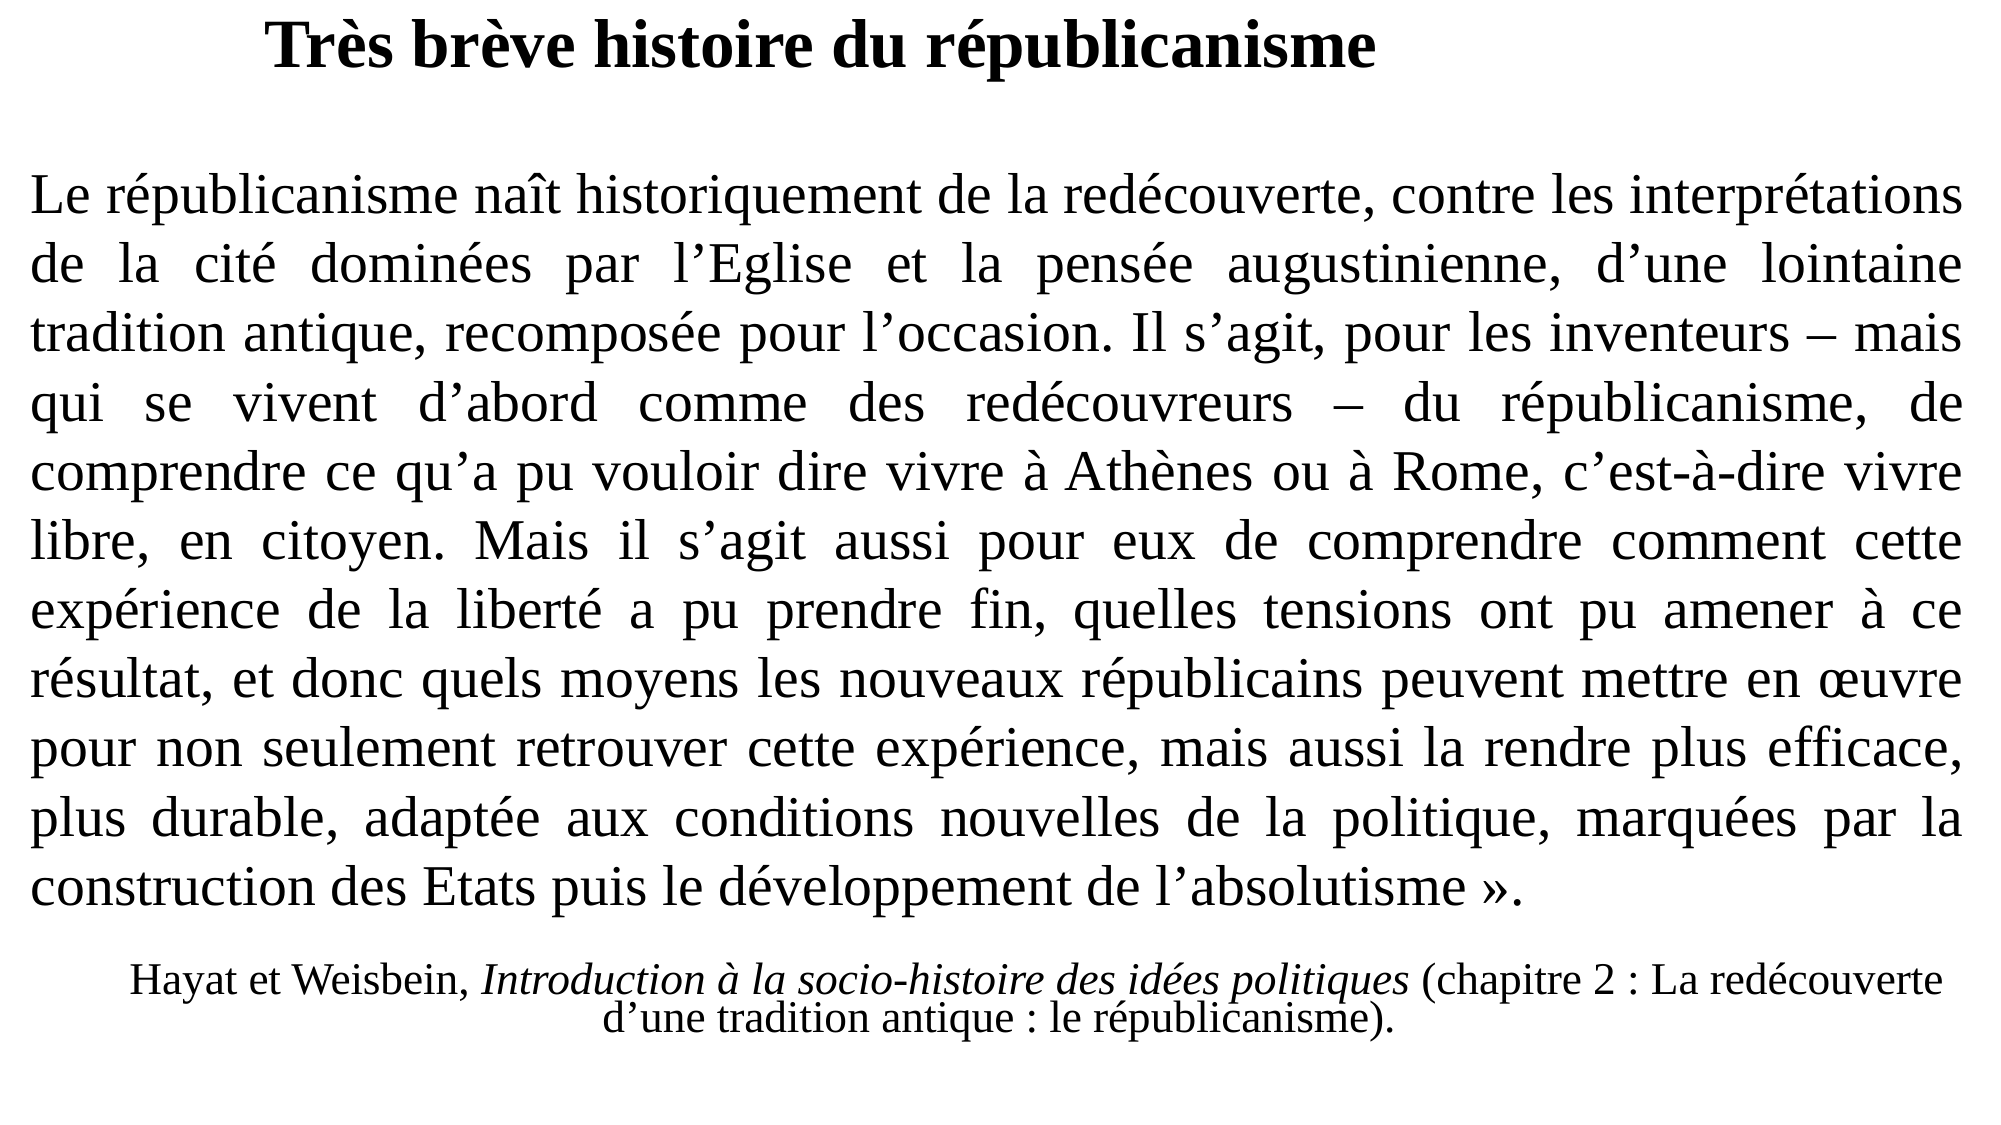

# Très brève histoire du républicanisme
Le républicanisme naît historiquement de la redécouverte, contre les interprétations de la cité dominées par l’Eglise et la pensée augustinienne, d’une lointaine tradition antique, recomposée pour l’occasion. Il s’agit, pour les inventeurs – mais qui se vivent d’abord comme des redécouvreurs – du républicanisme, de comprendre ce qu’a pu vouloir dire vivre à Athènes ou à Rome, c’est-à-dire vivre libre, en citoyen. Mais il s’agit aussi pour eux de comprendre comment cette expérience de la liberté a pu prendre fin, quelles tensions ont pu amener à ce résultat, et donc quels moyens les nouveaux républicains peuvent mettre en œuvre pour non seulement retrouver cette expérience, mais aussi la rendre plus efficace, plus durable, adaptée aux conditions nouvelles de la politique, marquées par la construction des Etats puis le développement de l’absolutisme ».
	Hayat et Weisbein, Introduction à la socio-histoire des idées politiques (chapitre 2 : La redécouverte d’une tradition antique : le républicanisme).